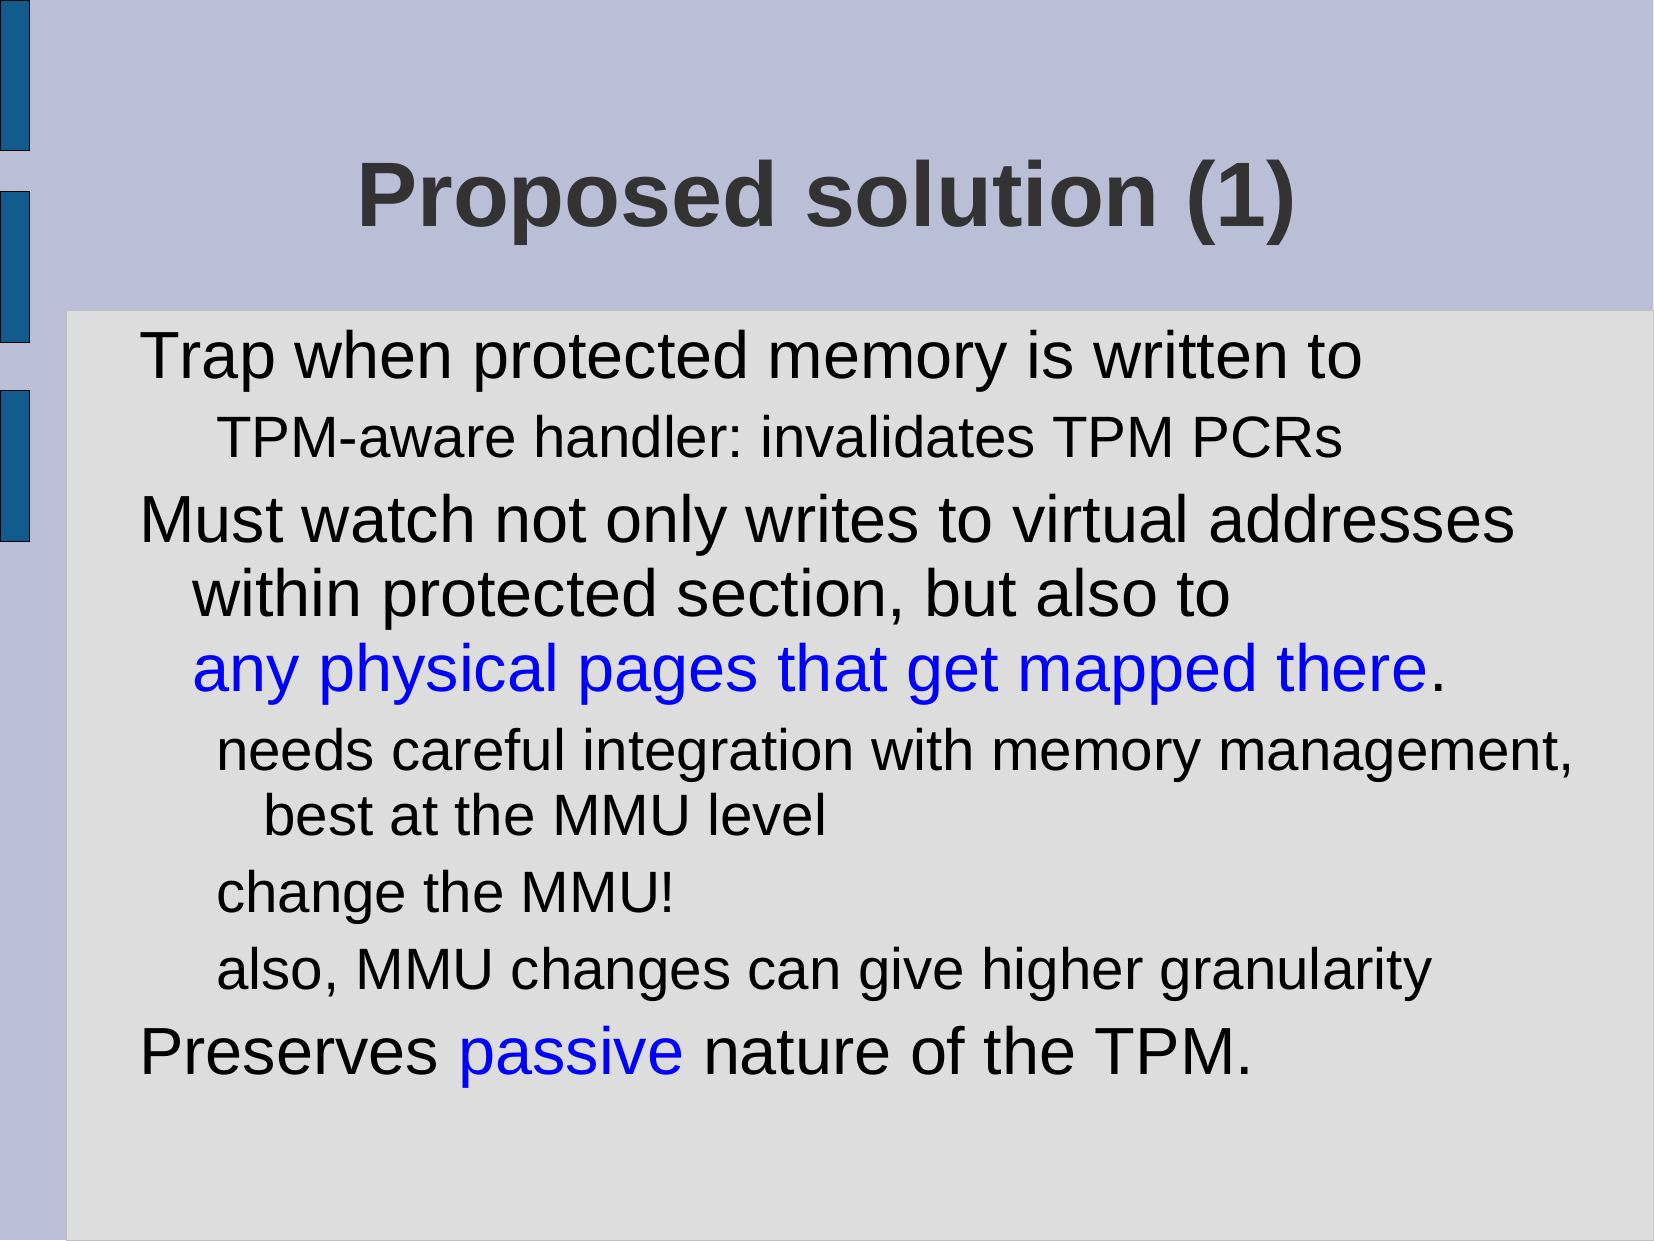

# Proposed solution (1)
Trap when protected memory is written to
TPM-aware handler: invalidates TPM PCRs
Must watch not only writes to virtual addresses within protected section, but also to
any physical pages that get mapped there.
needs careful integration with memory management, best at the MMU level
change the MMU!
also, MMU changes can give higher granularity
Preserves passive nature of the TPM.